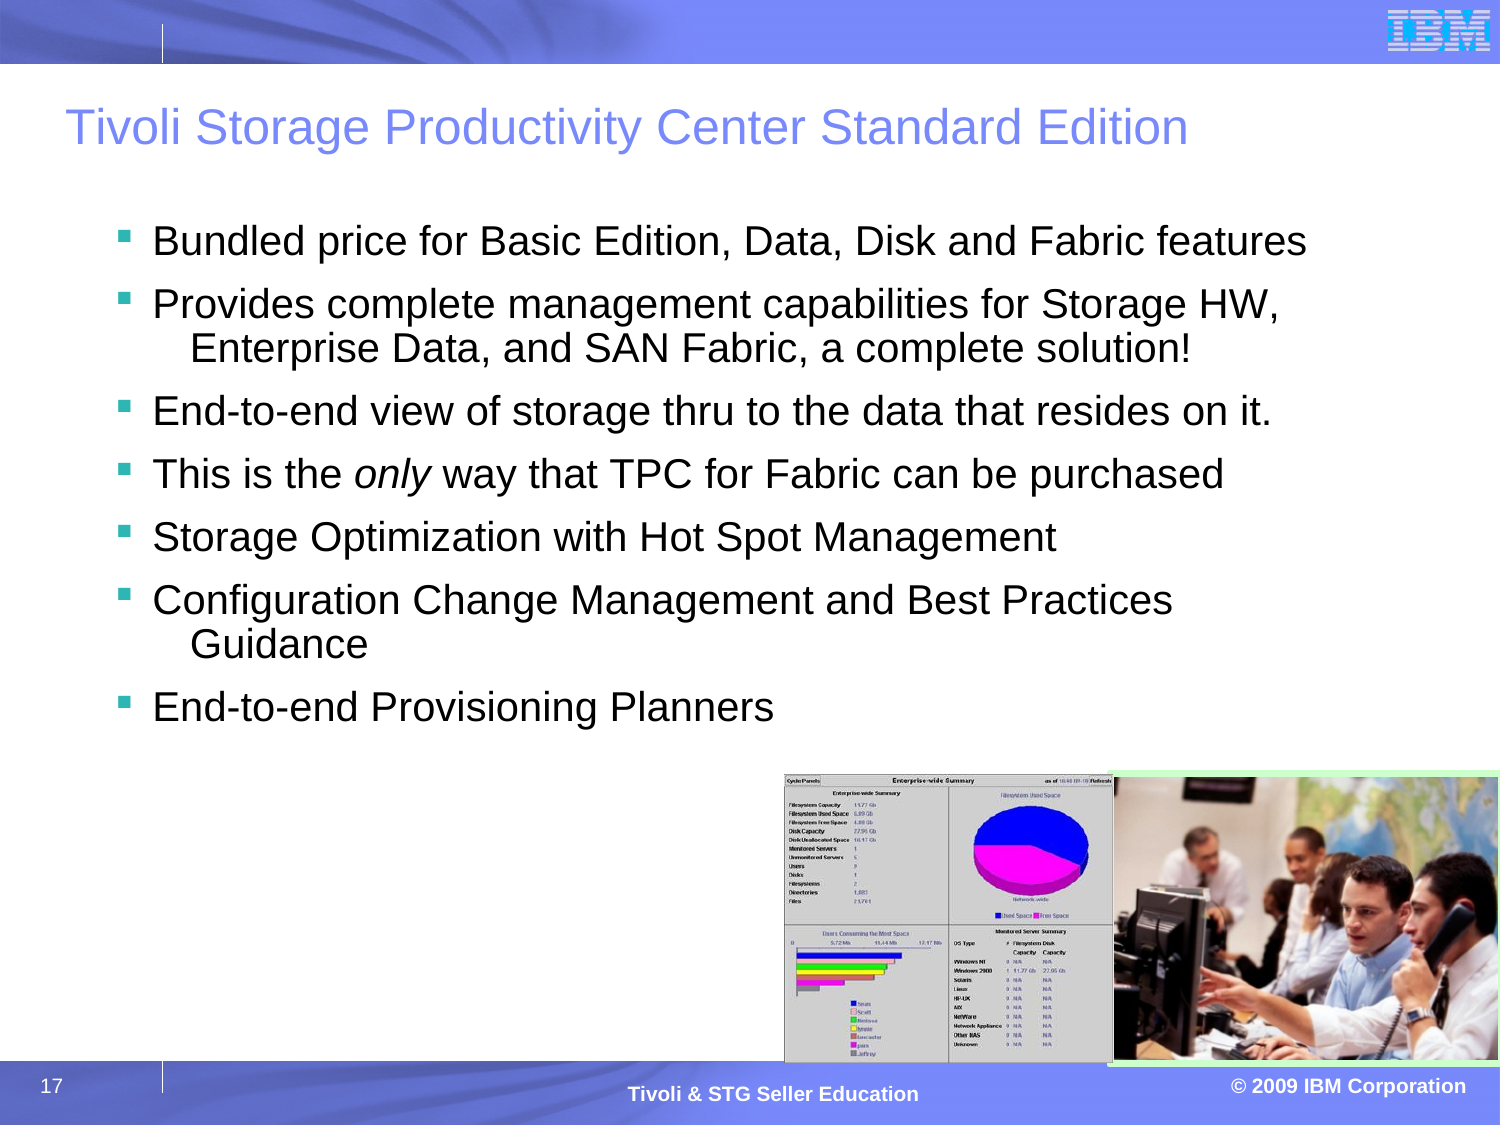

# Tivoli Storage Productivity Center Standard Edition
Bundled price for Basic Edition, Data, Disk and Fabric features
Provides complete management capabilities for Storage HW, Enterprise Data, and SAN Fabric, a complete solution!
End-to-end view of storage thru to the data that resides on it.
This is the only way that TPC for Fabric can be purchased
Storage Optimization with Hot Spot Management
Configuration Change Management and Best Practices Guidance
End-to-end Provisioning Planners